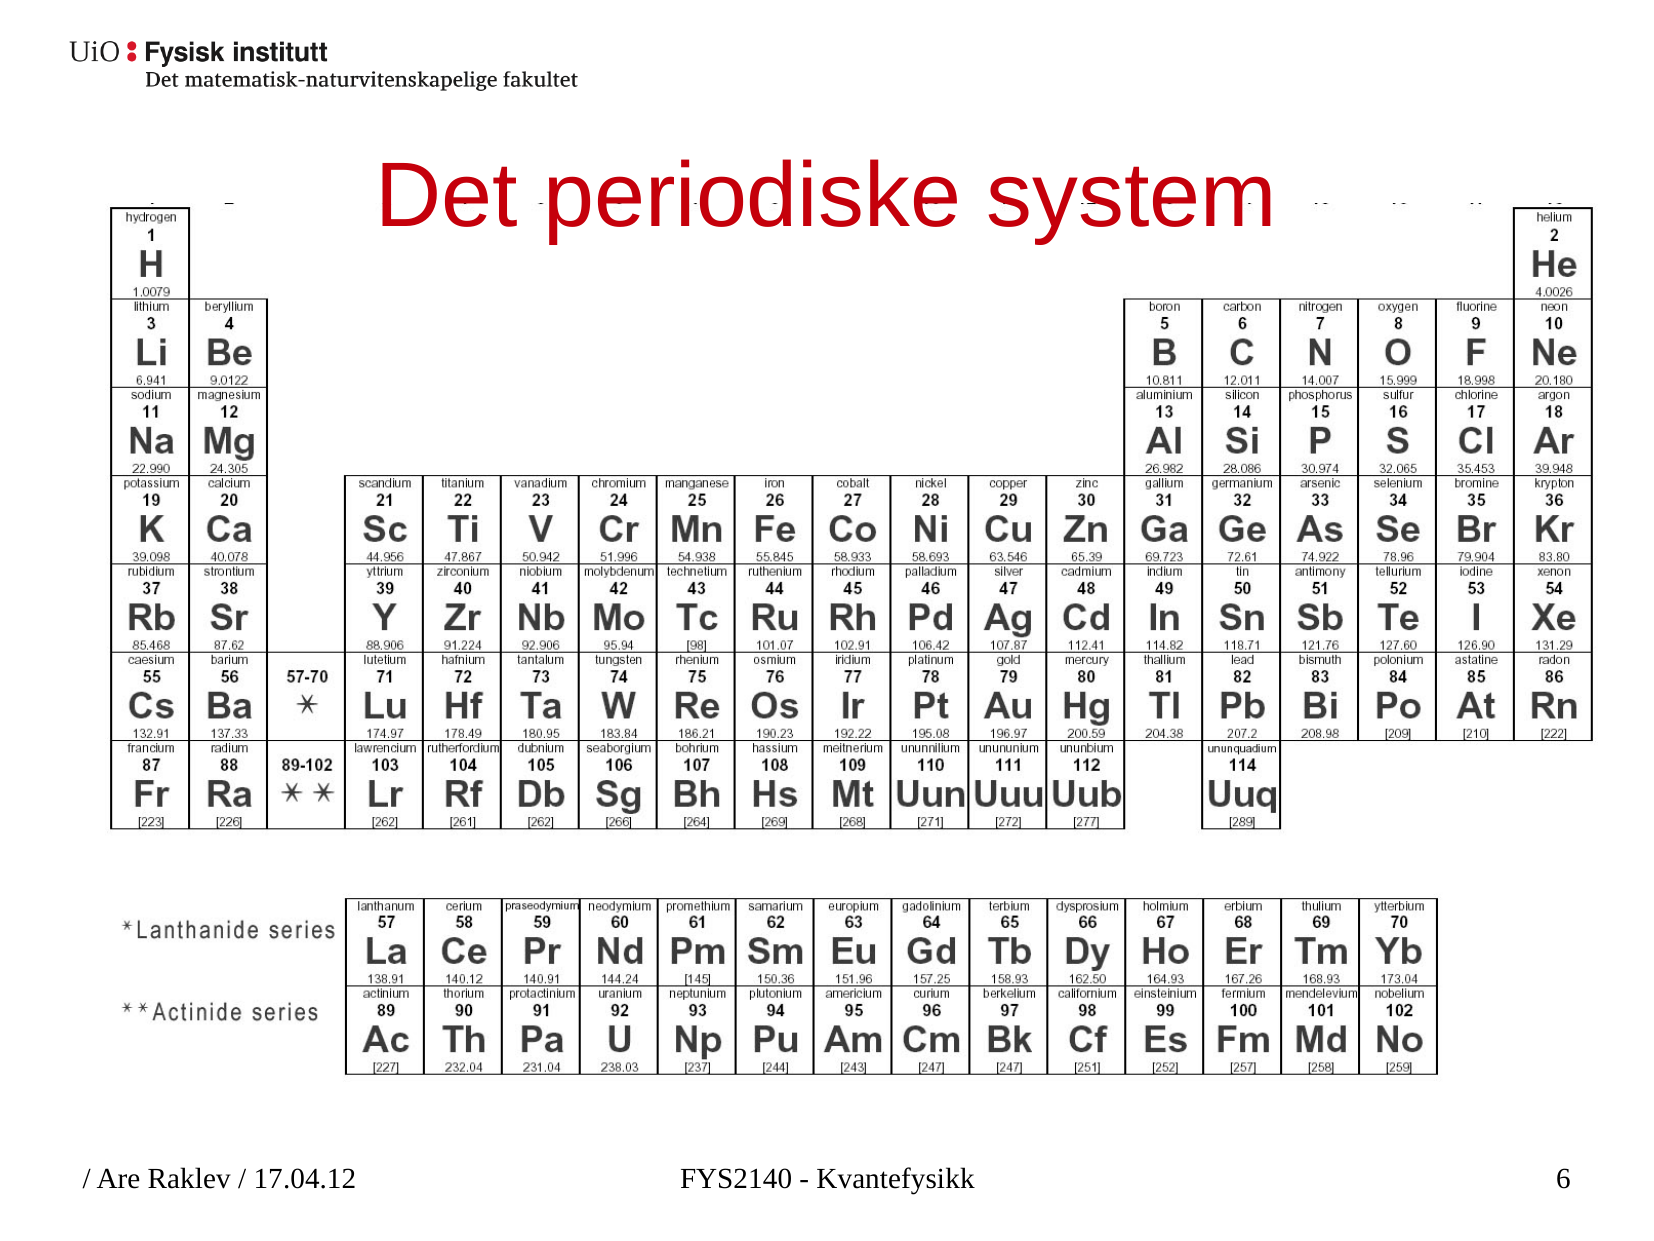

# Det periodiske system
/ Are Raklev / 17.04.12
FYS2140 - Kvantefysikk
6